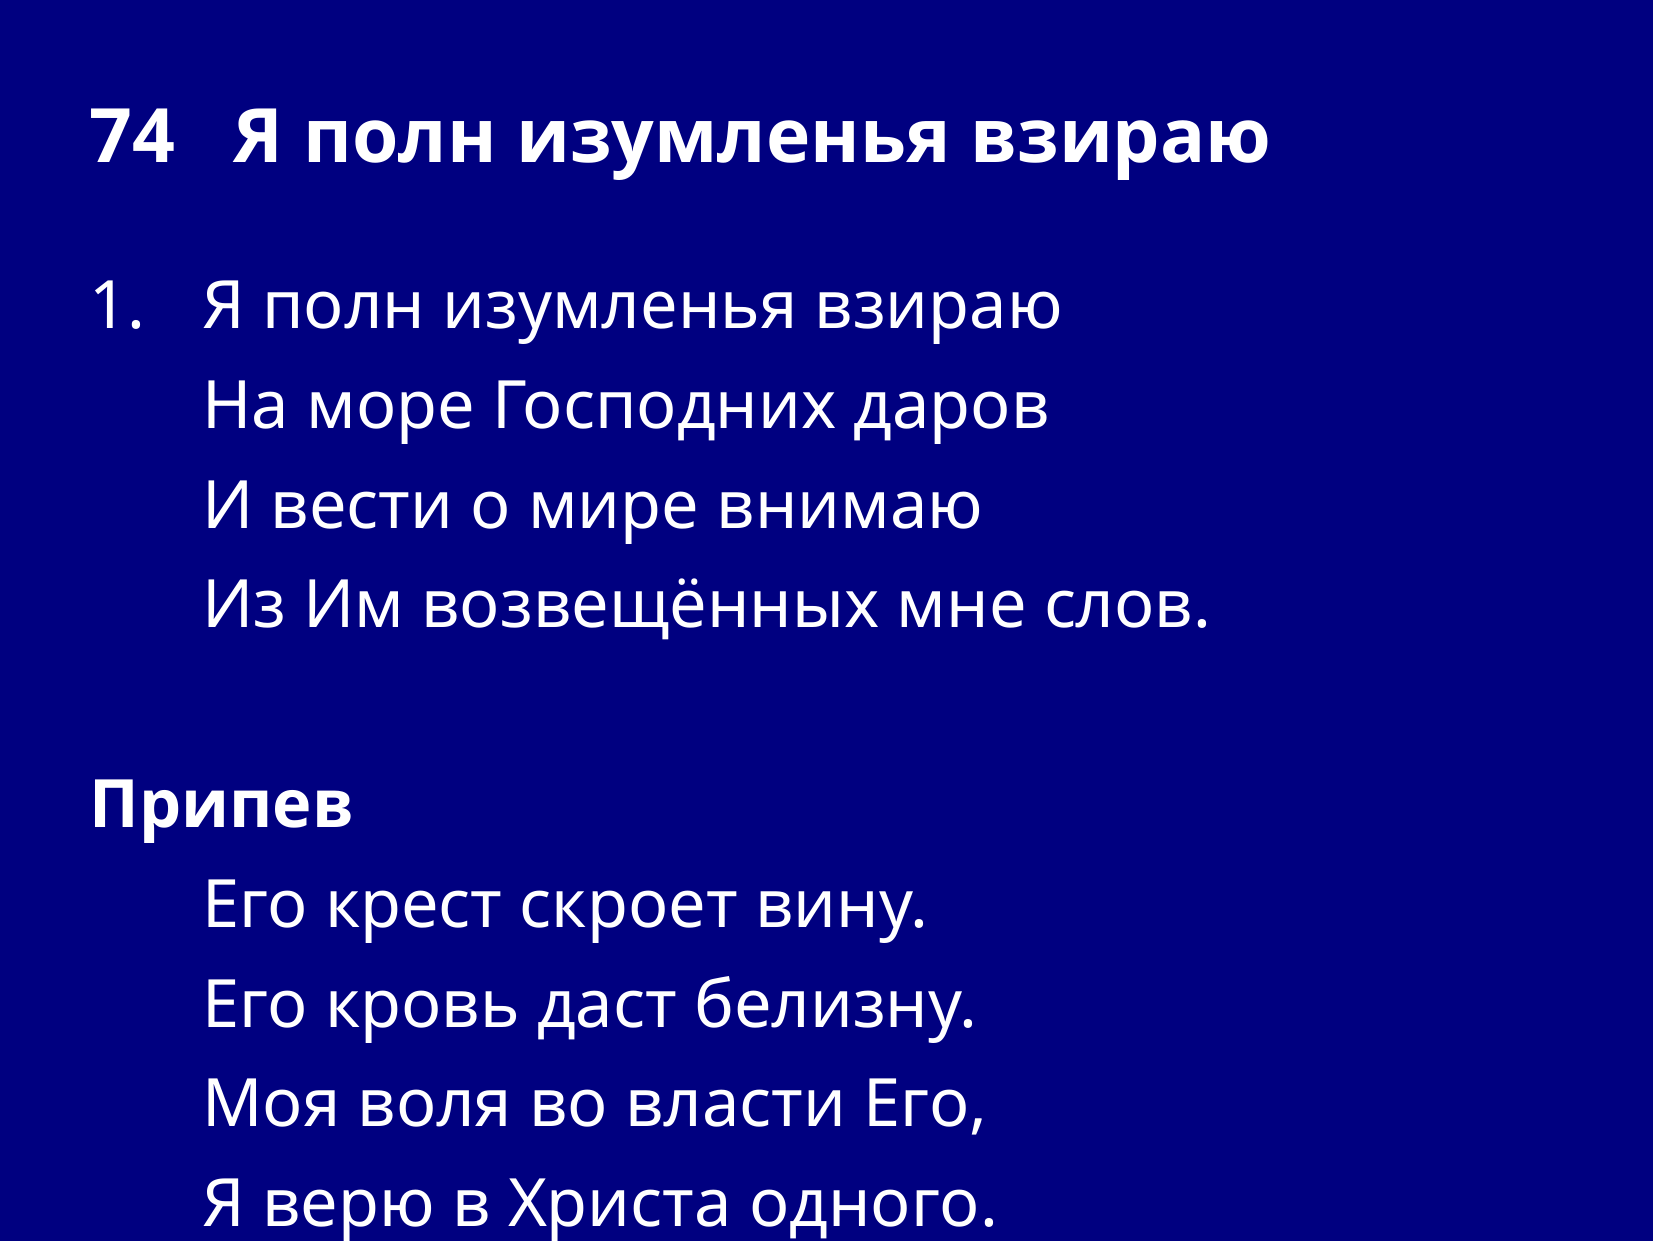

74 Я полн изумленья взираю
1.	Я полн изумленья взираю
	На море Господних даров
	И вести о мире внимаю
	Из Им возвещённых мне слов.
Припев
	Его крест скроет вину.
	Его кровь даст белизну.
	Моя воля во власти Его,
	Я верю в Христа одного.